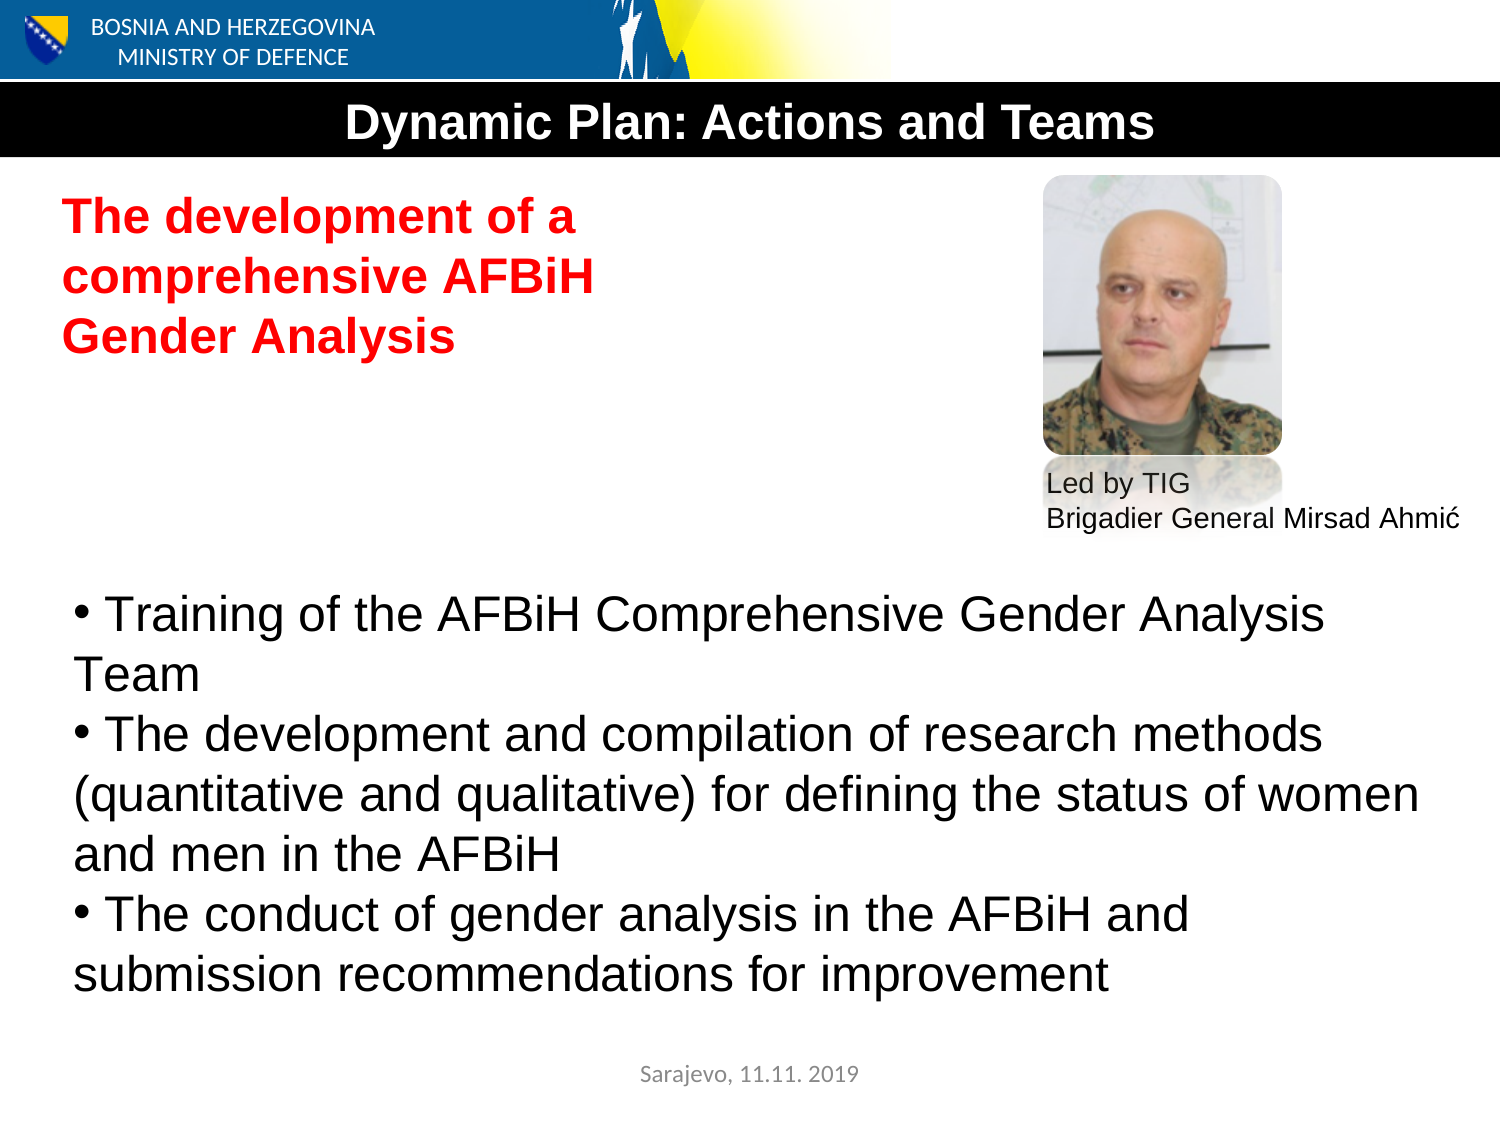

# Dynamic Plan: Actions and Teams
The development of a comprehensive AFBiH Gender Analysis
Led by TIG
Brigadier General Mirsad Ahmić
 Training of the AFBiH Comprehensive Gender Analysis Team
 The development and compilation of research methods (quantitative and qualitative) for defining the status of women and men in the AFBiH
 The conduct of gender analysis in the AFBiH and submission recommendations for improvement
Sarajevo, 11.11. 2019